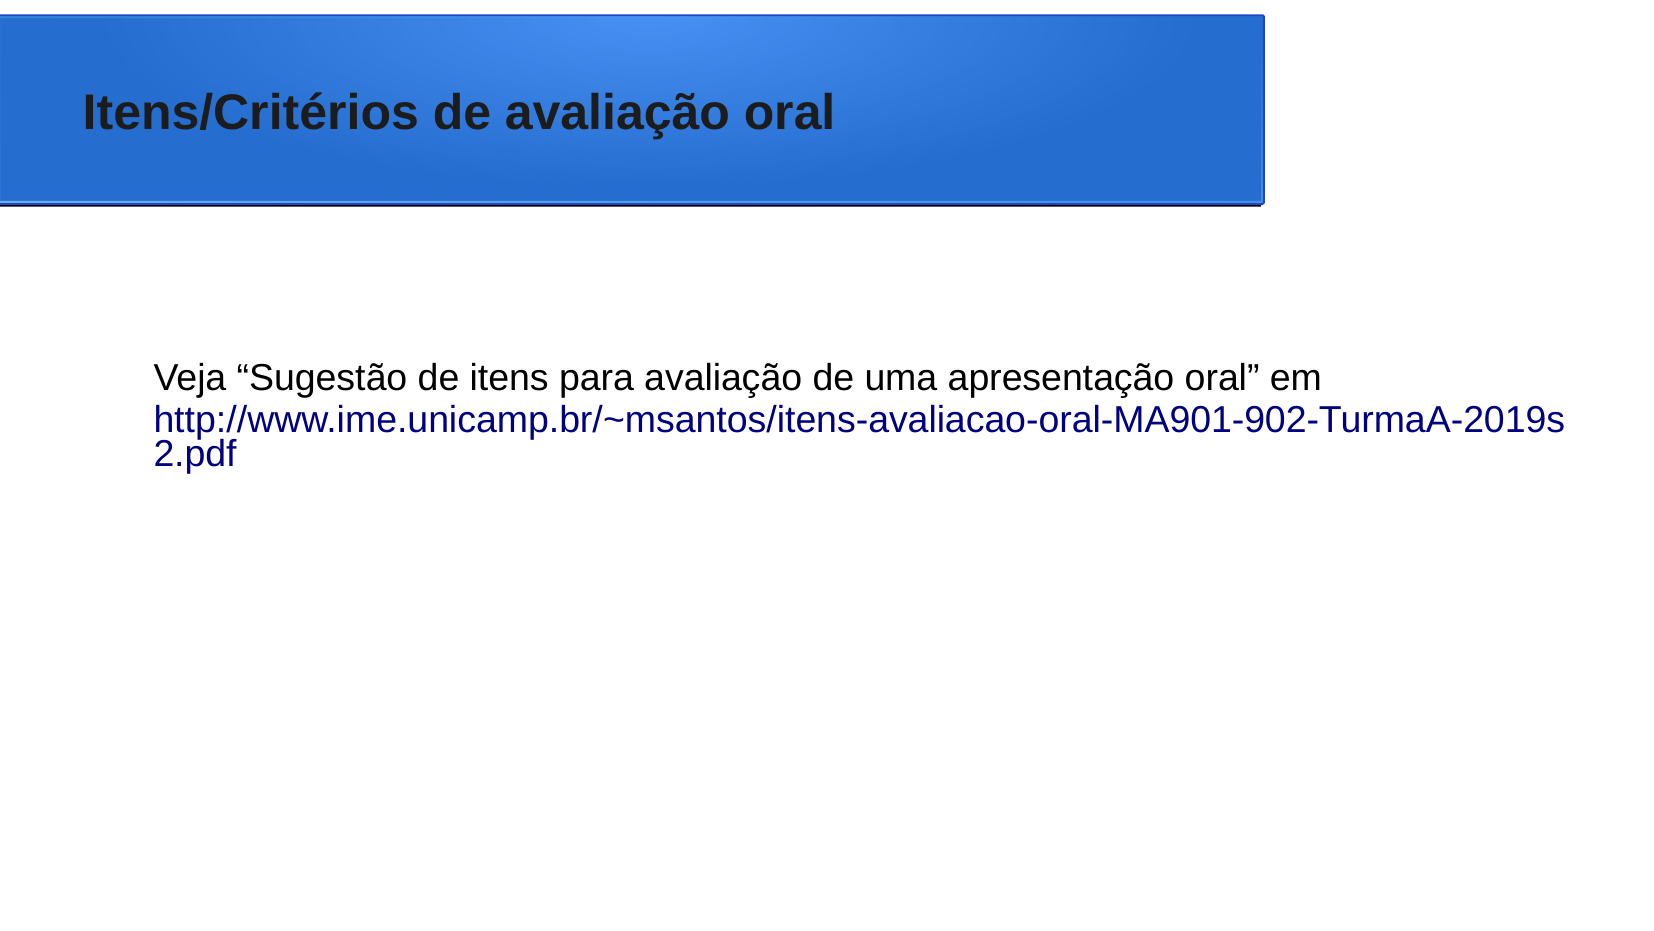

# Itens/Critérios de avaliação oral
Veja “Sugestão de itens para avaliação de uma apresentação oral” em http://www.ime.unicamp.br/~msantos/itens-avaliacao-oral-MA901-902-TurmaA-2019s2.pdf